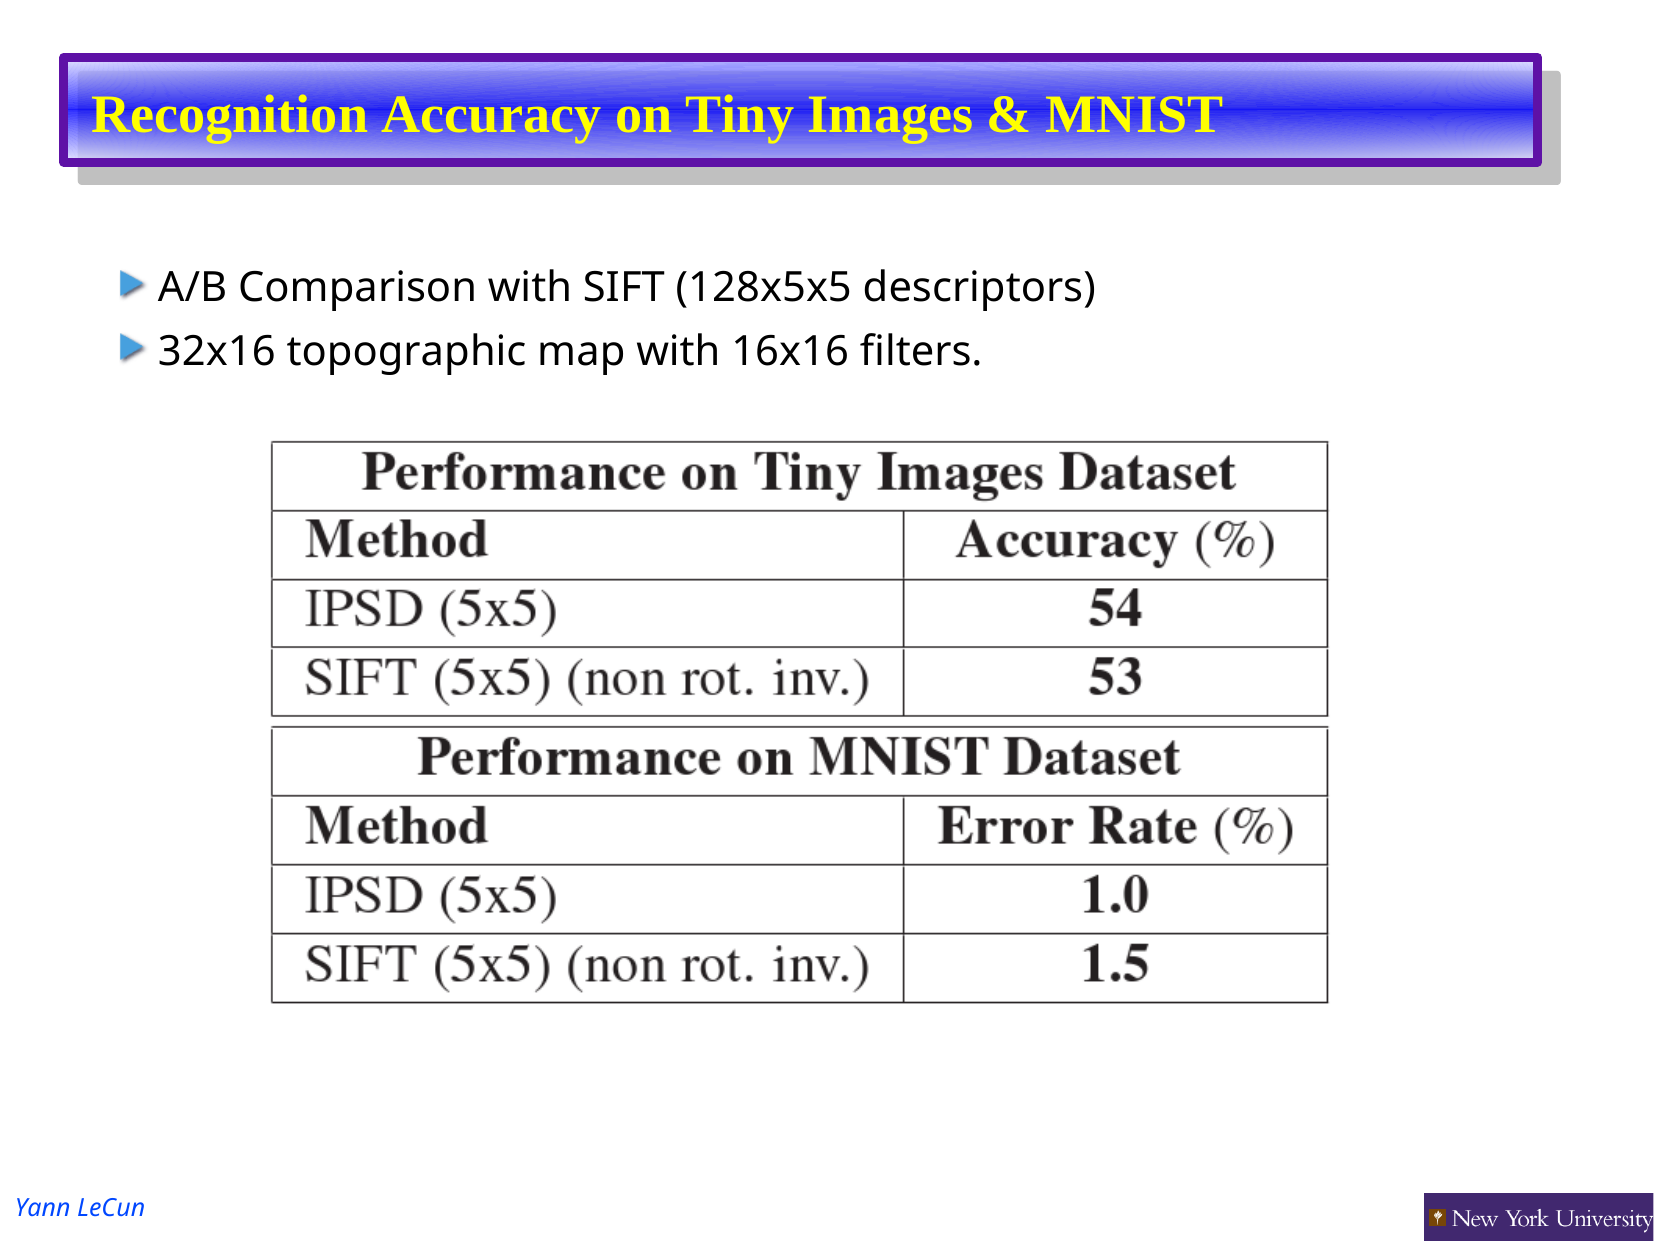

# Recognition Accuracy on Tiny Images & MNIST
A/B Comparison with SIFT (128x5x5 descriptors)
32x16 topographic map with 16x16 filters.